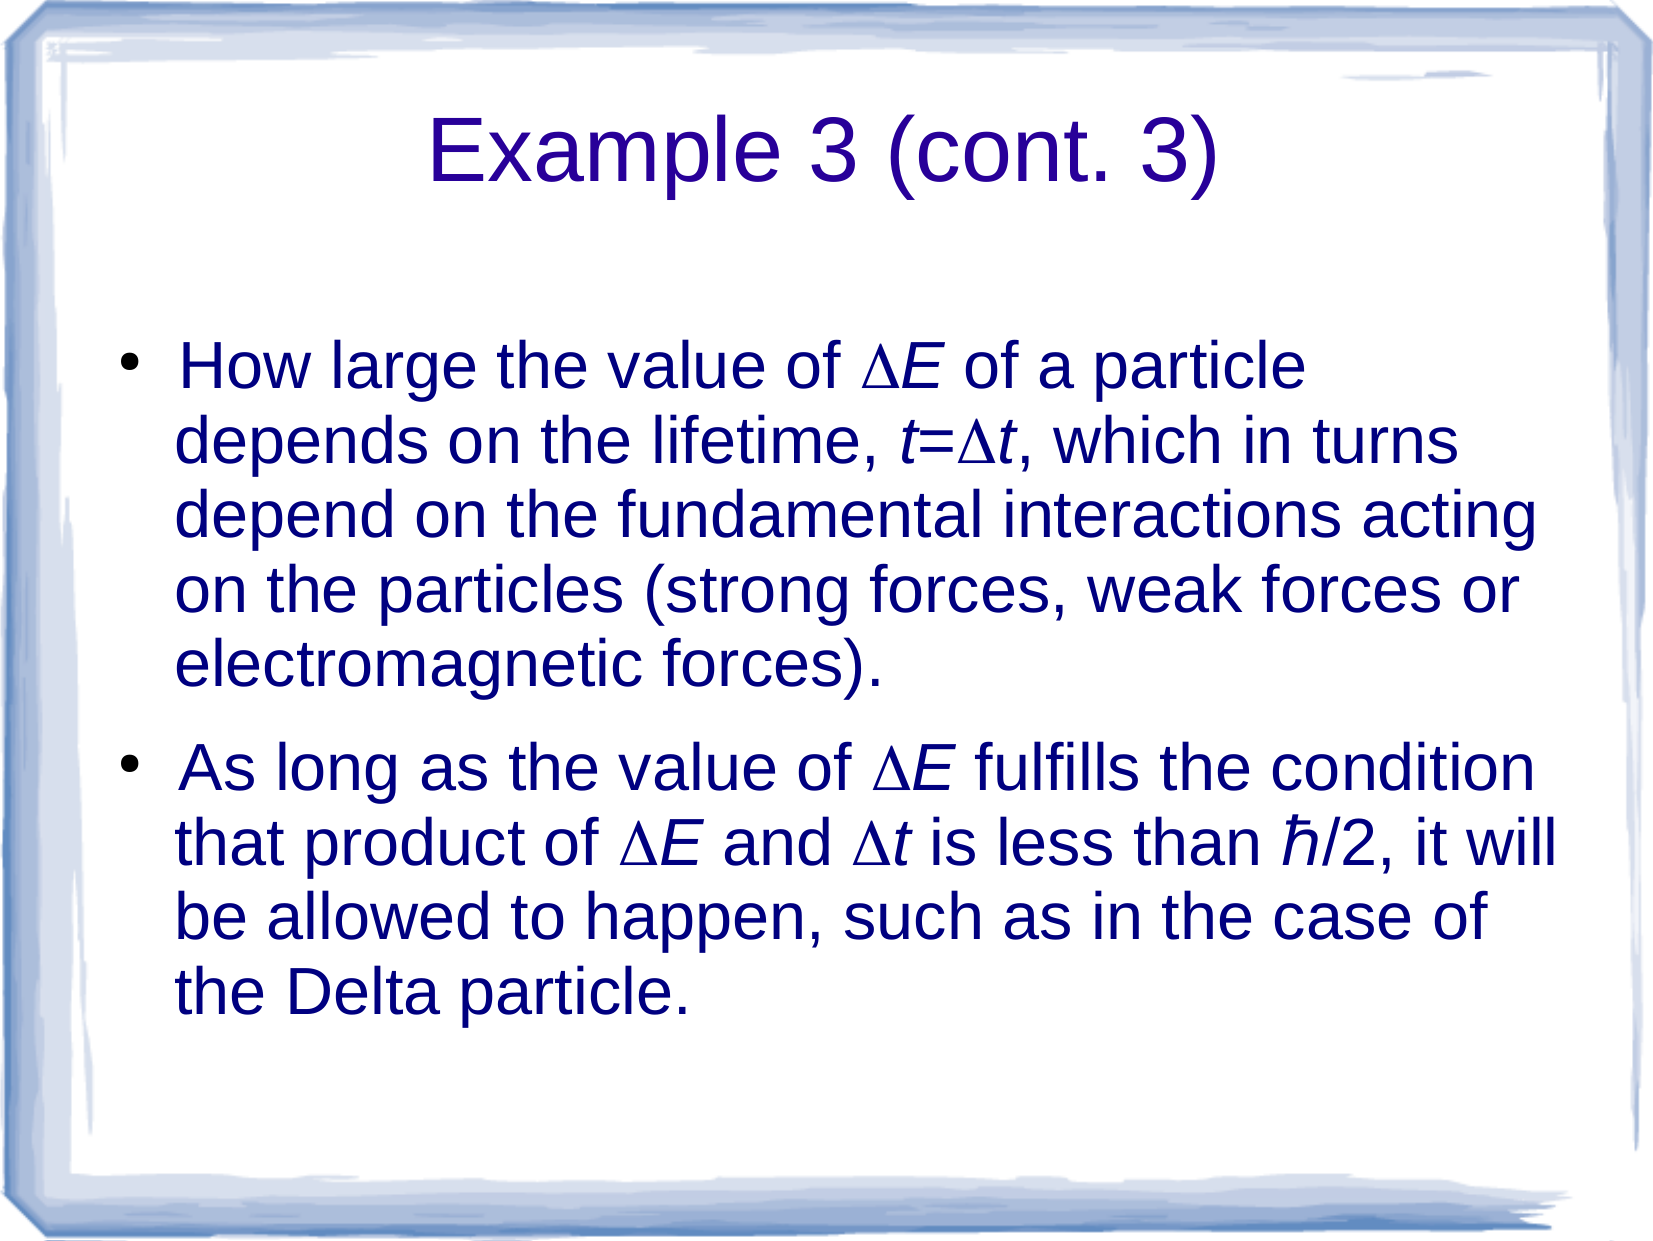

# Example 3 (cont. 3)
 How large the value of DE of a particle depends on the lifetime, t=Dt, which in turns depend on the fundamental interactions acting on the particles (strong forces, weak forces or electromagnetic forces).
 As long as the value of DE fulfills the condition that product of DE and Dt is less than ℏ/2, it will be allowed to happen, such as in the case of the Delta particle.